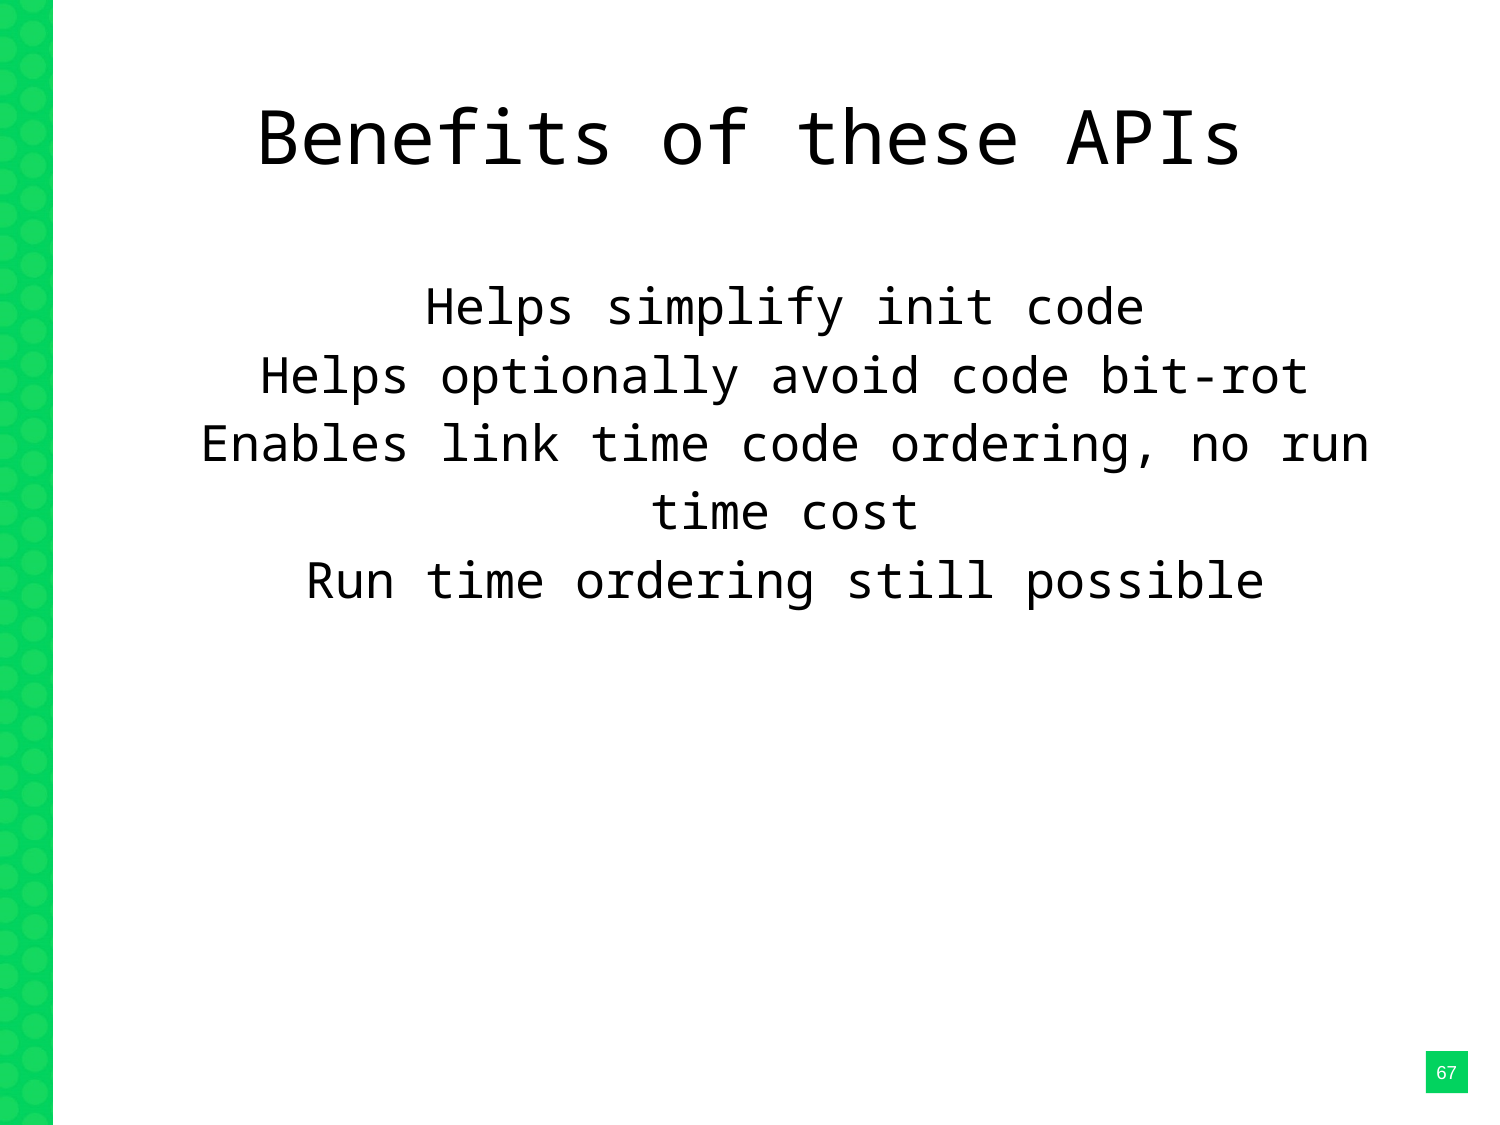

# Benefits of these APIs
Helps simplify init code
Helps optionally avoid code bit-rot
Enables link time code ordering, no run time cost
Run time ordering still possible